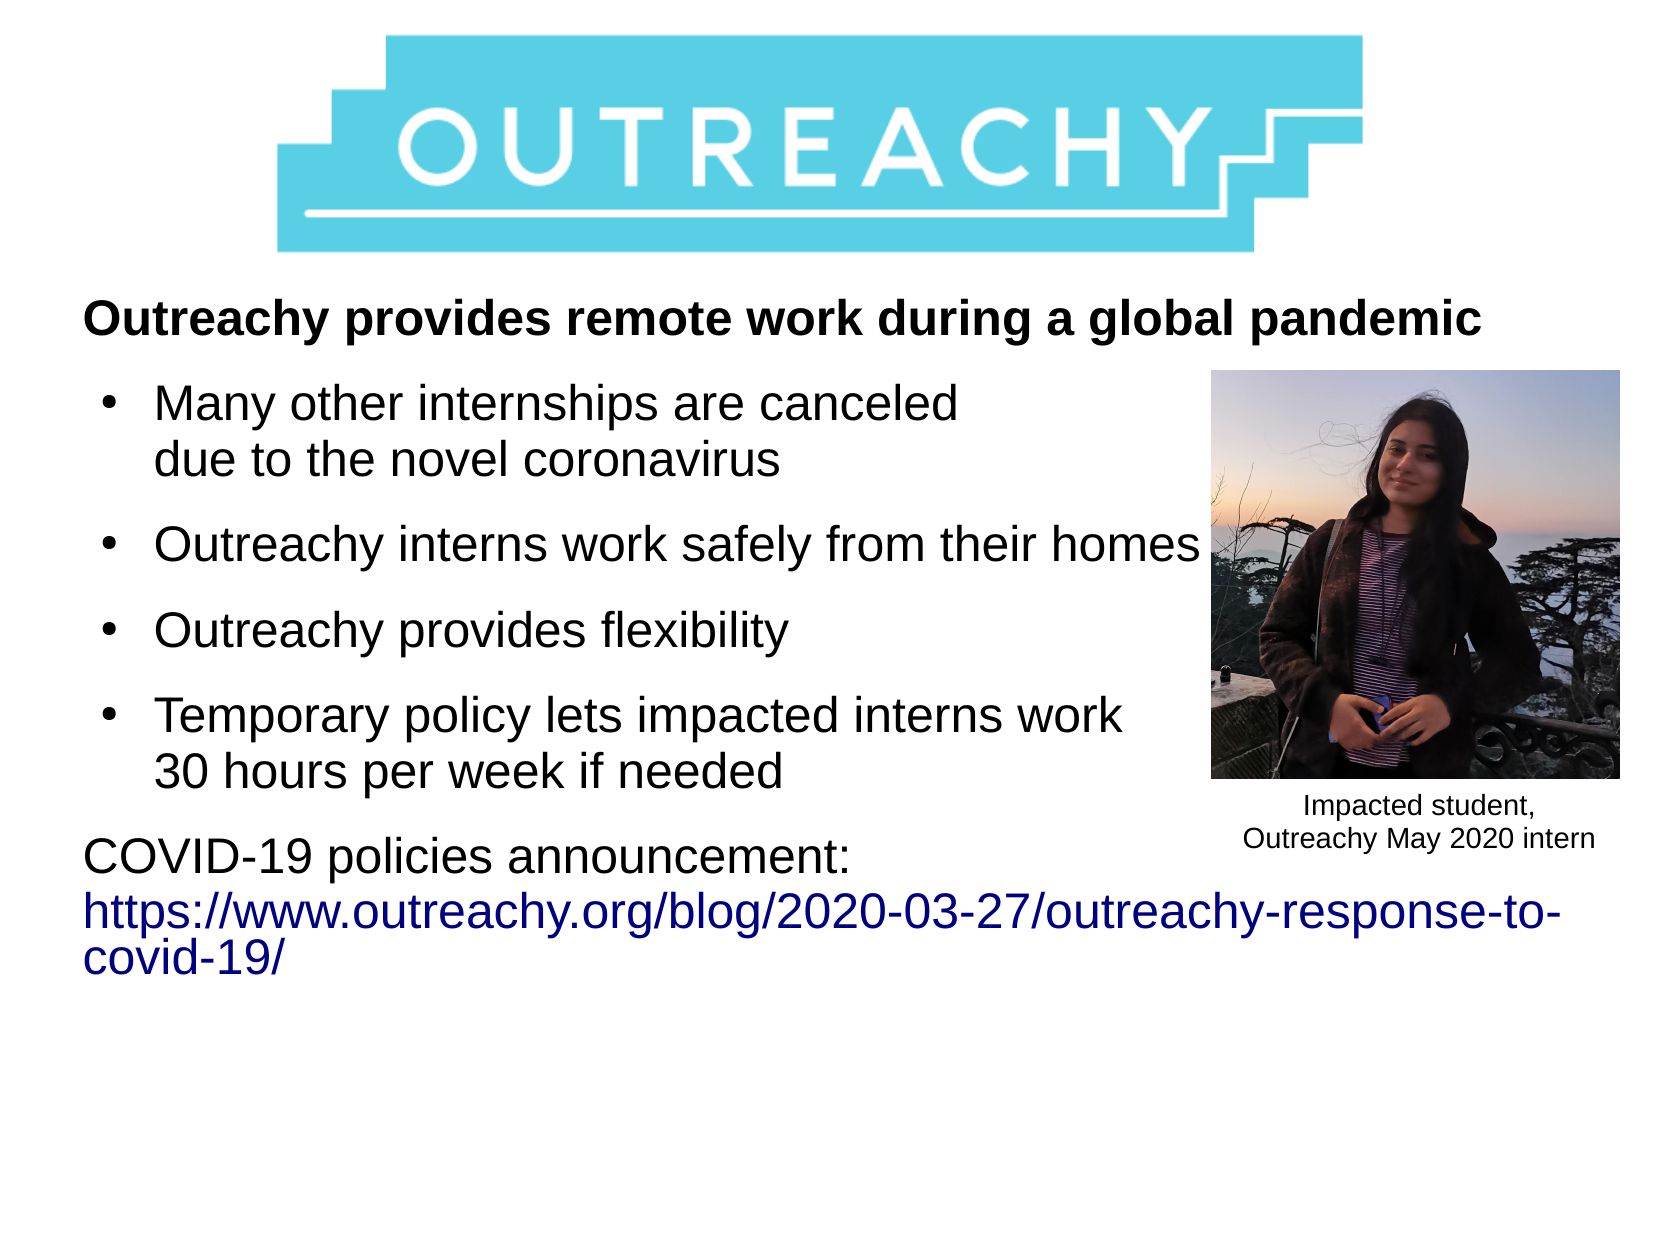

# Outreachy provides remote work during a global pandemic
Many other internships are canceled
due to the novel coronavirus
Outreachy interns work safely from their homes
Outreachy provides flexibility
Temporary policy lets impacted interns work
30 hours per week if needed
COVID-19 policies announcement:https://www.outreachy.org/blog/2020-03-27/outreachy-response-to-covid-19/
Impacted student,
Outreachy May 2020 intern